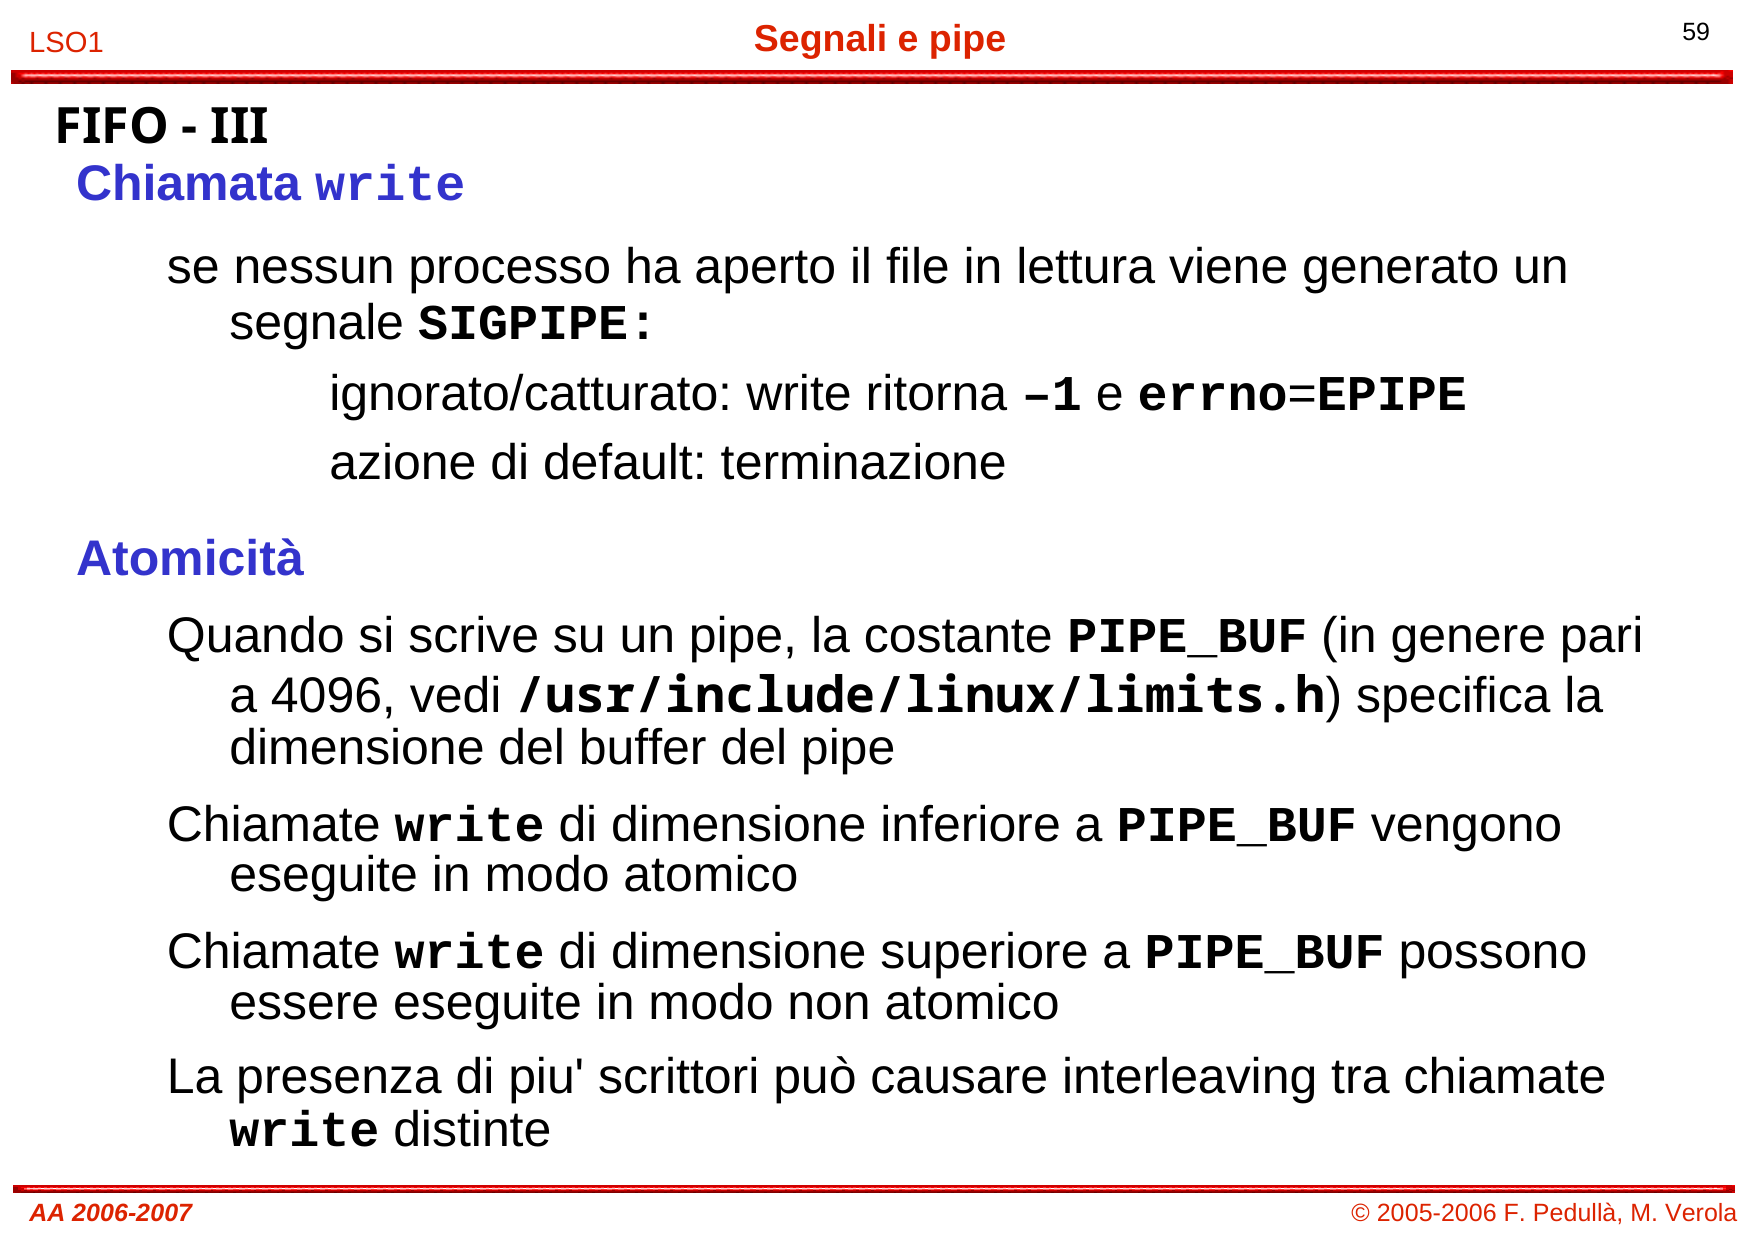

# FIFO - III
Chiamata write
se nessun processo ha aperto il file in lettura viene generato un segnale SIGPIPE:
ignorato/catturato: write ritorna –1 e errno=EPIPE
azione di default: terminazione
Atomicità
Quando si scrive su un pipe, la costante PIPE_BUF (in genere pari a 4096, vedi /usr/include/linux/limits.h) specifica la dimensione del buffer del pipe
Chiamate write di dimensione inferiore a PIPE_BUF vengono eseguite in modo atomico
Chiamate write di dimensione superiore a PIPE_BUF possono essere eseguite in modo non atomico
La presenza di piu' scrittori può causare interleaving tra chiamate write distinte